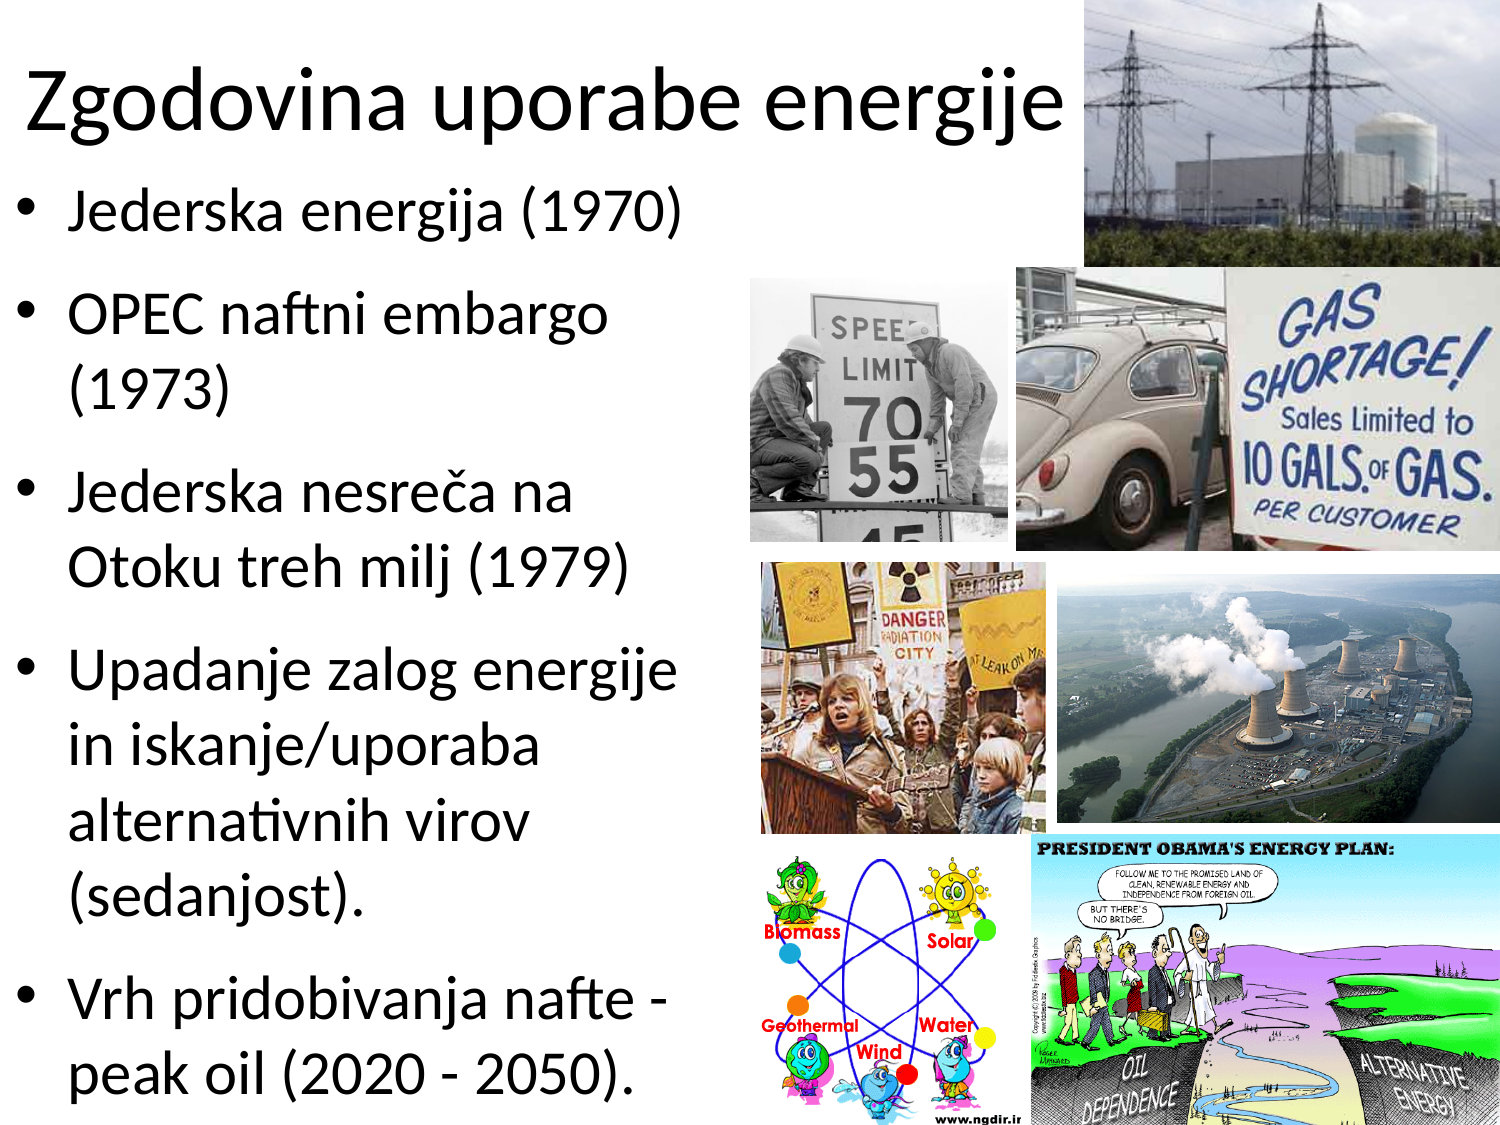

# Zgodovina uporabe energije
Jederska energija (1970)
OPEC naftni embargo (1973)
Jederska nesreča na Otoku treh milj (1979)
Upadanje zalog energije in iskanje/uporaba alternativnih virov (sedanjost).
Vrh pridobivanja nafte - peak oil (2020 - 2050).